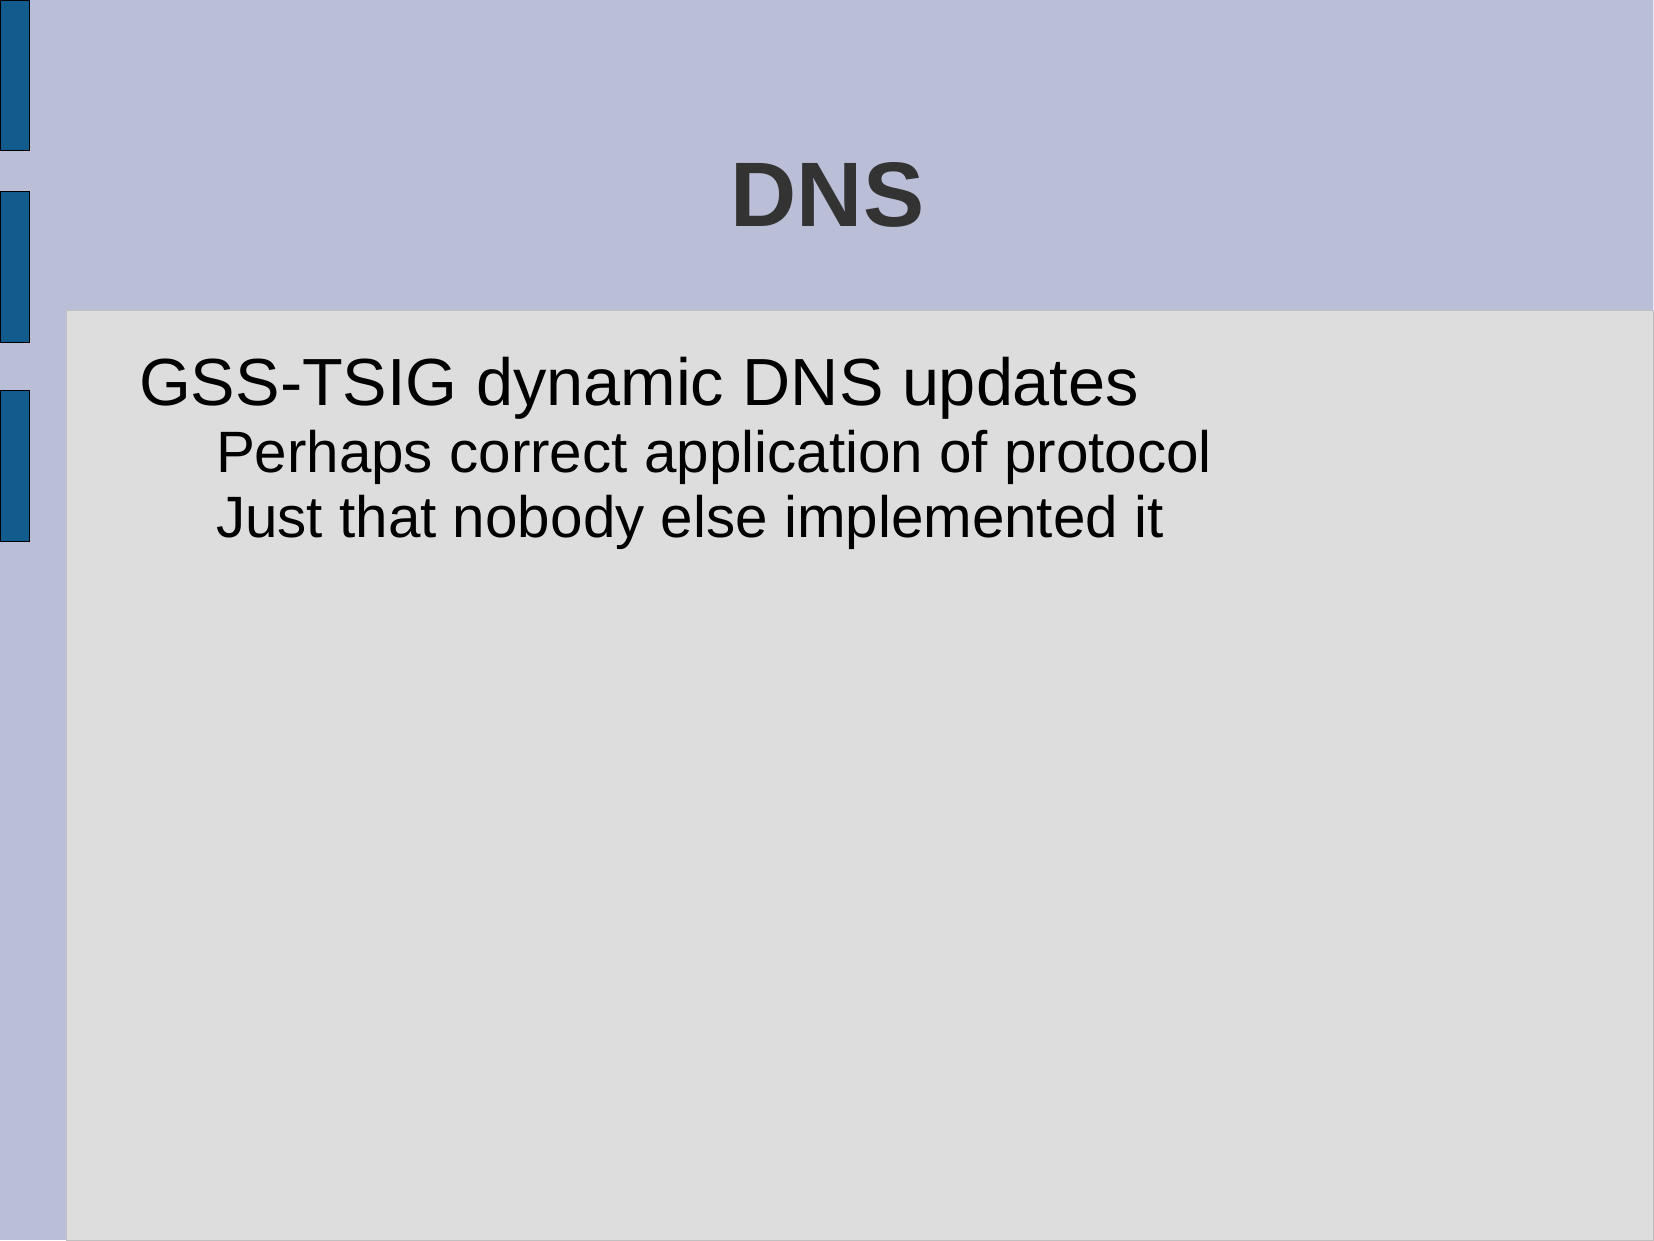

# DNS
GSS-TSIG dynamic DNS updates
Perhaps correct application of protocol
Just that nobody else implemented it